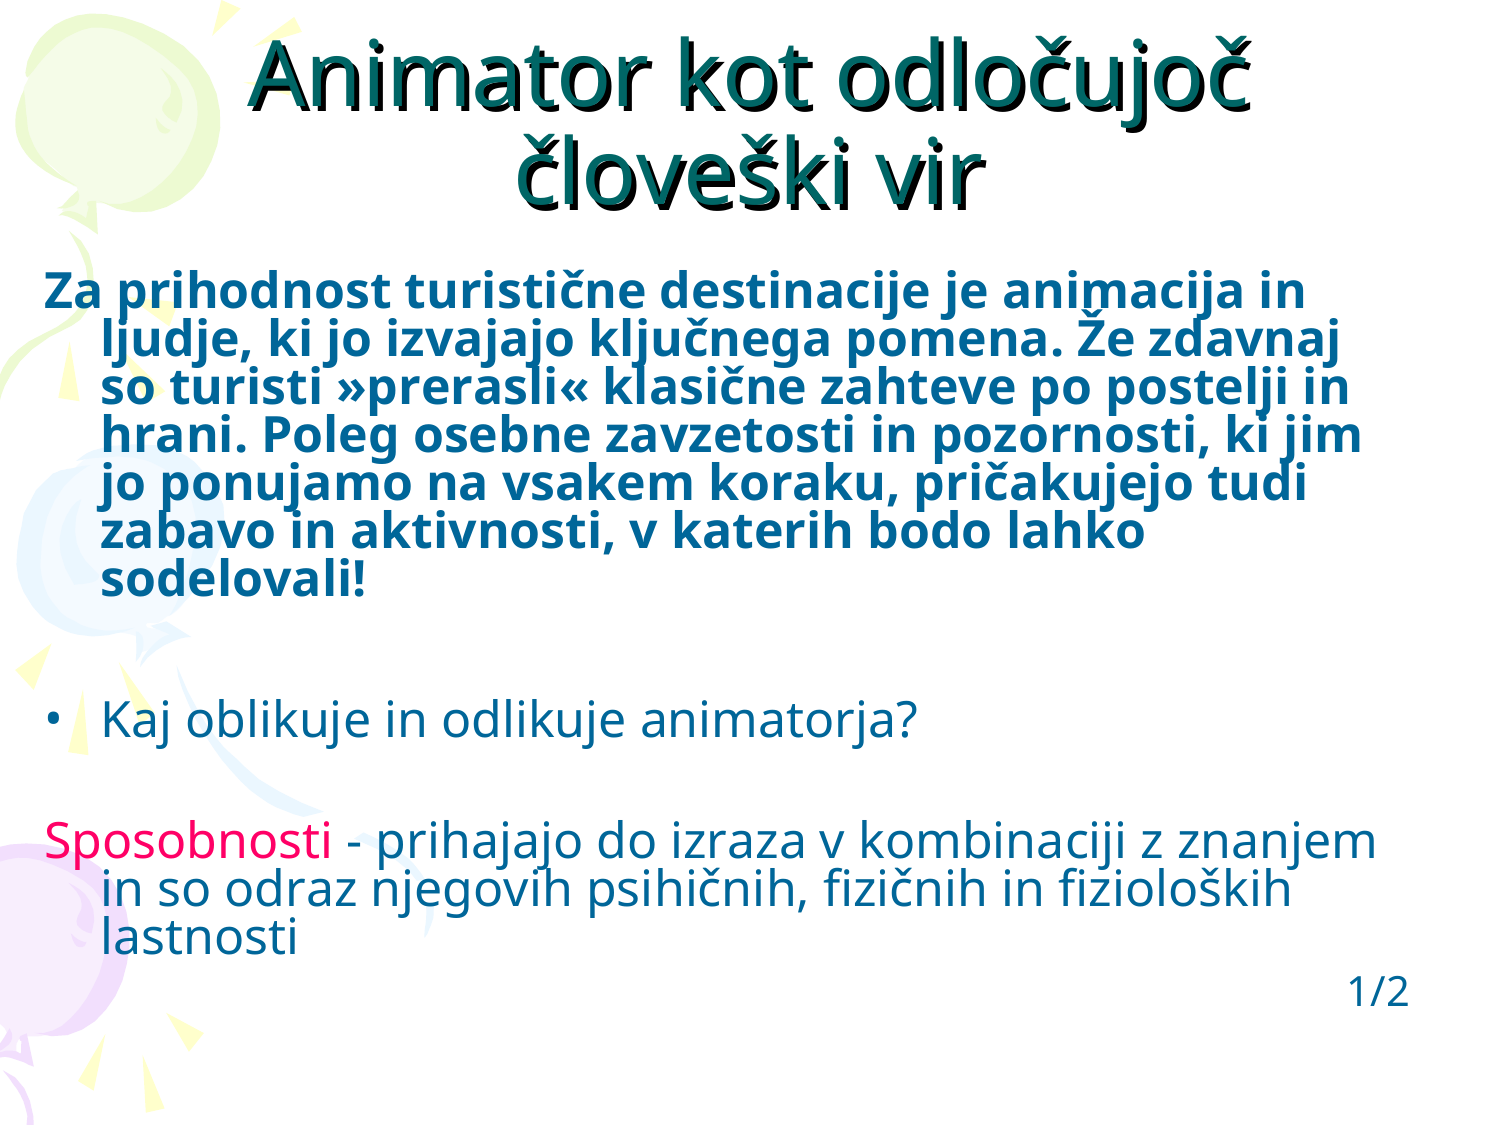

# Animator kot odločujoč človeški vir
Za prihodnost turistične destinacije je animacija in ljudje, ki jo izvajajo ključnega pomena. Že zdavnaj so turisti »prerasli« klasične zahteve po postelji in hrani. Poleg osebne zavzetosti in pozornosti, ki jim jo ponujamo na vsakem koraku, pričakujejo tudi zabavo in aktivnosti, v katerih bodo lahko sodelovali!
Kaj oblikuje in odlikuje animatorja?
Sposobnosti - prihajajo do izraza v kombinaciji z znanjem in so odraz njegovih psihičnih, fizičnih in fizioloških lastnosti
1/2